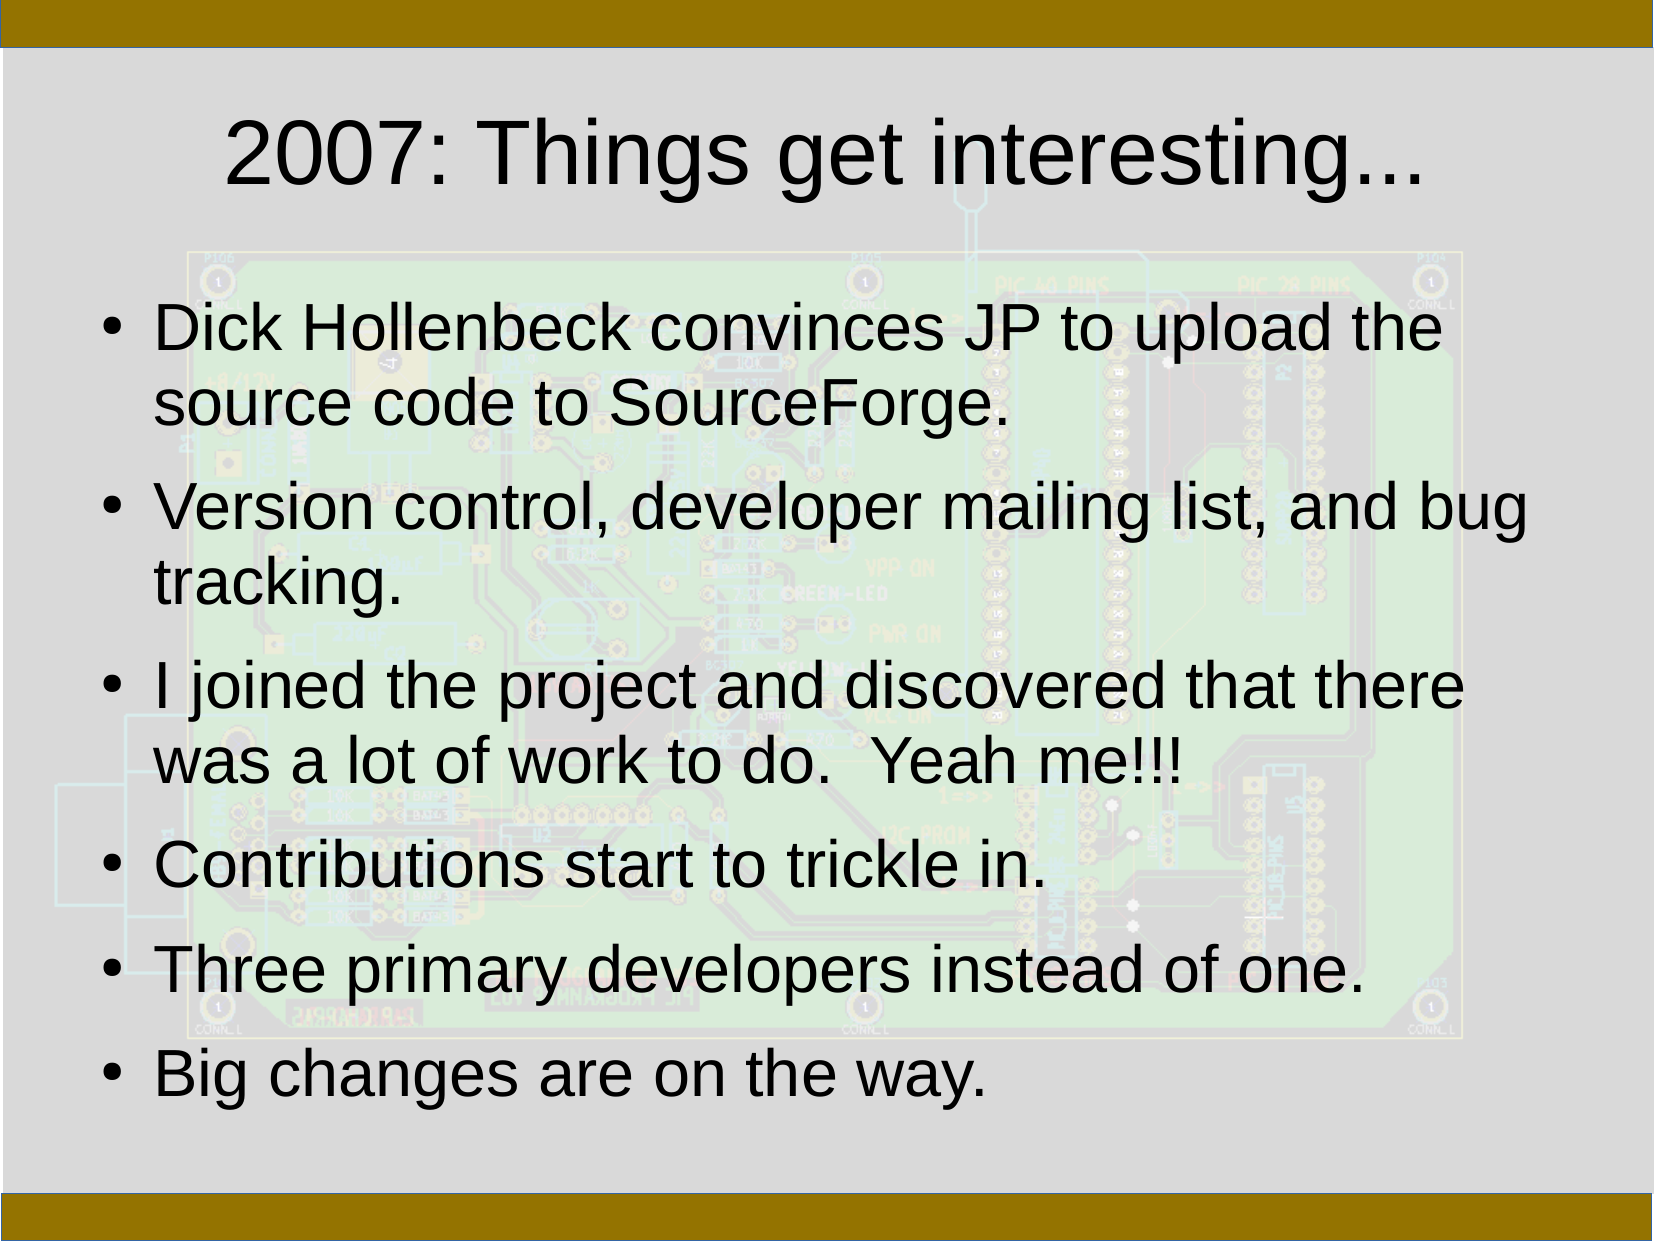

# 2007: Things get interesting...
Dick Hollenbeck convinces JP to upload the source code to SourceForge.
Version control, developer mailing list, and bug tracking.
I joined the project and discovered that there was a lot of work to do. Yeah me!!!
Contributions start to trickle in.
Three primary developers instead of one.
Big changes are on the way.